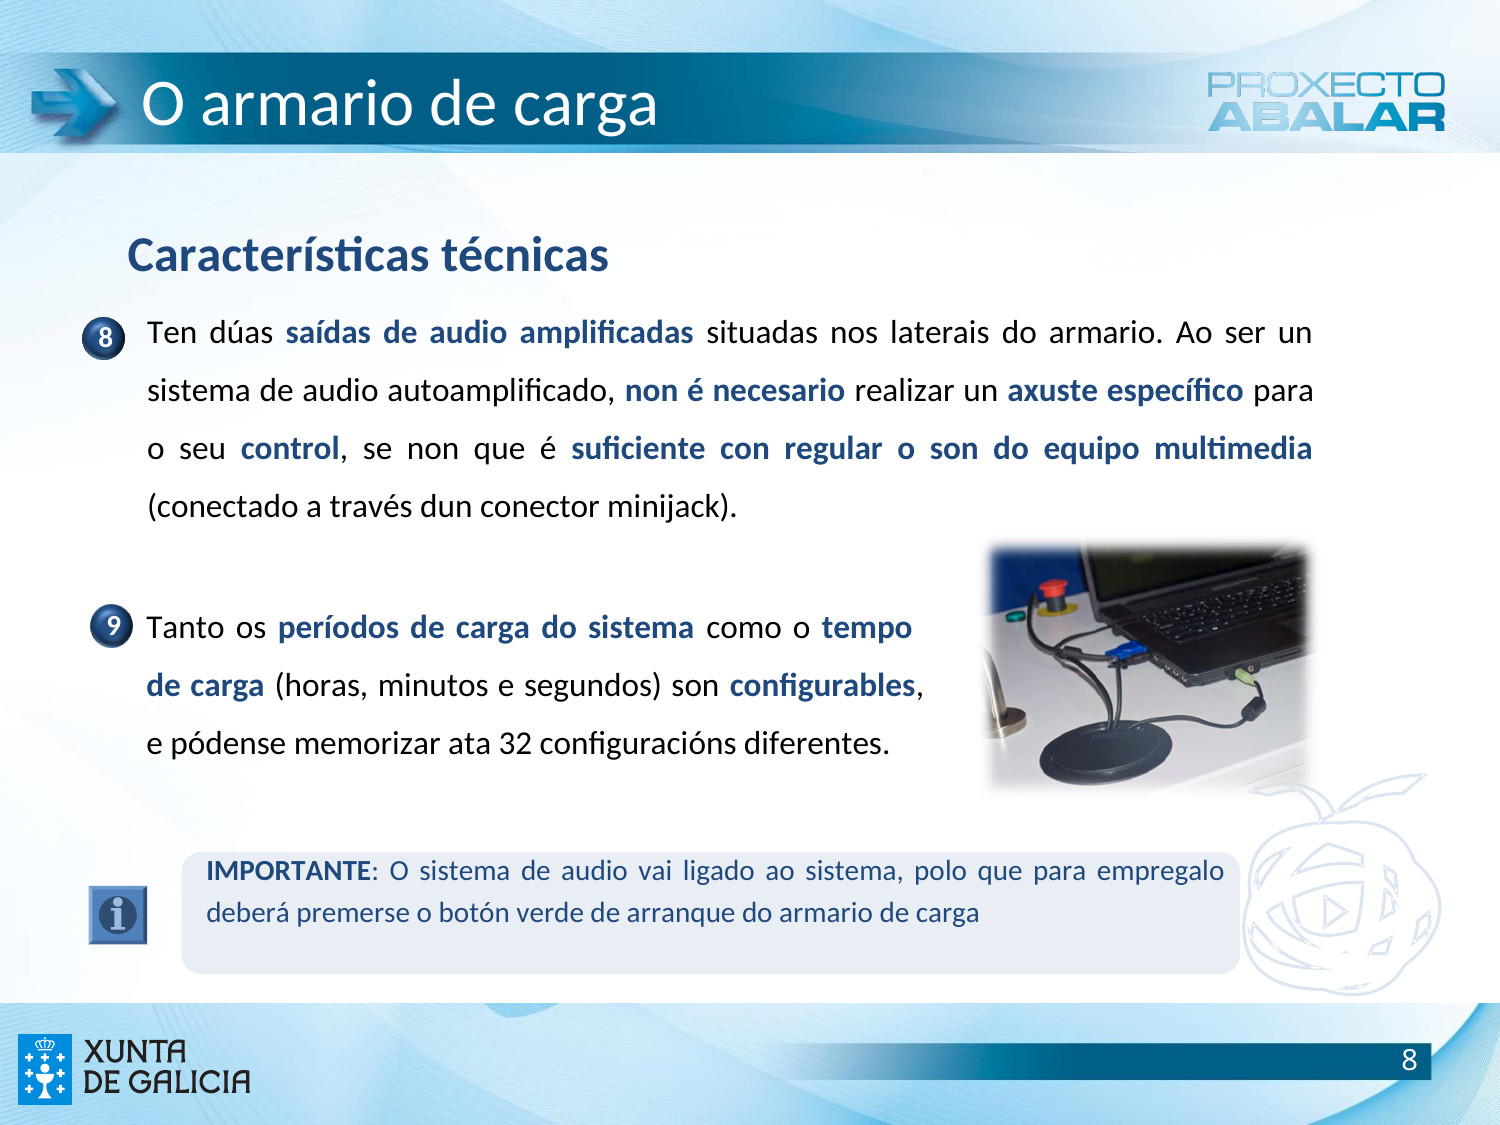

O armario de carga
Características técnicas
Ten dúas saídas de audio amplificadas situadas nos laterais do armario. Ao ser un sistema de audio autoamplificado, non é necesario realizar un axuste específico para o seu control, se non que é suficiente con regular o son do equipo multimedia (conectado a través dun conector minijack).
8
Tanto os períodos de carga do sistema como o tempo de carga (horas, minutos e segundos) son configurables, e pódense memorizar ata 32 configuracións diferentes.
9
IMPORTANTE: O sistema de audio vai ligado ao sistema, polo que para empregalo deberá premerse o botón verde de arranque do armario de carga